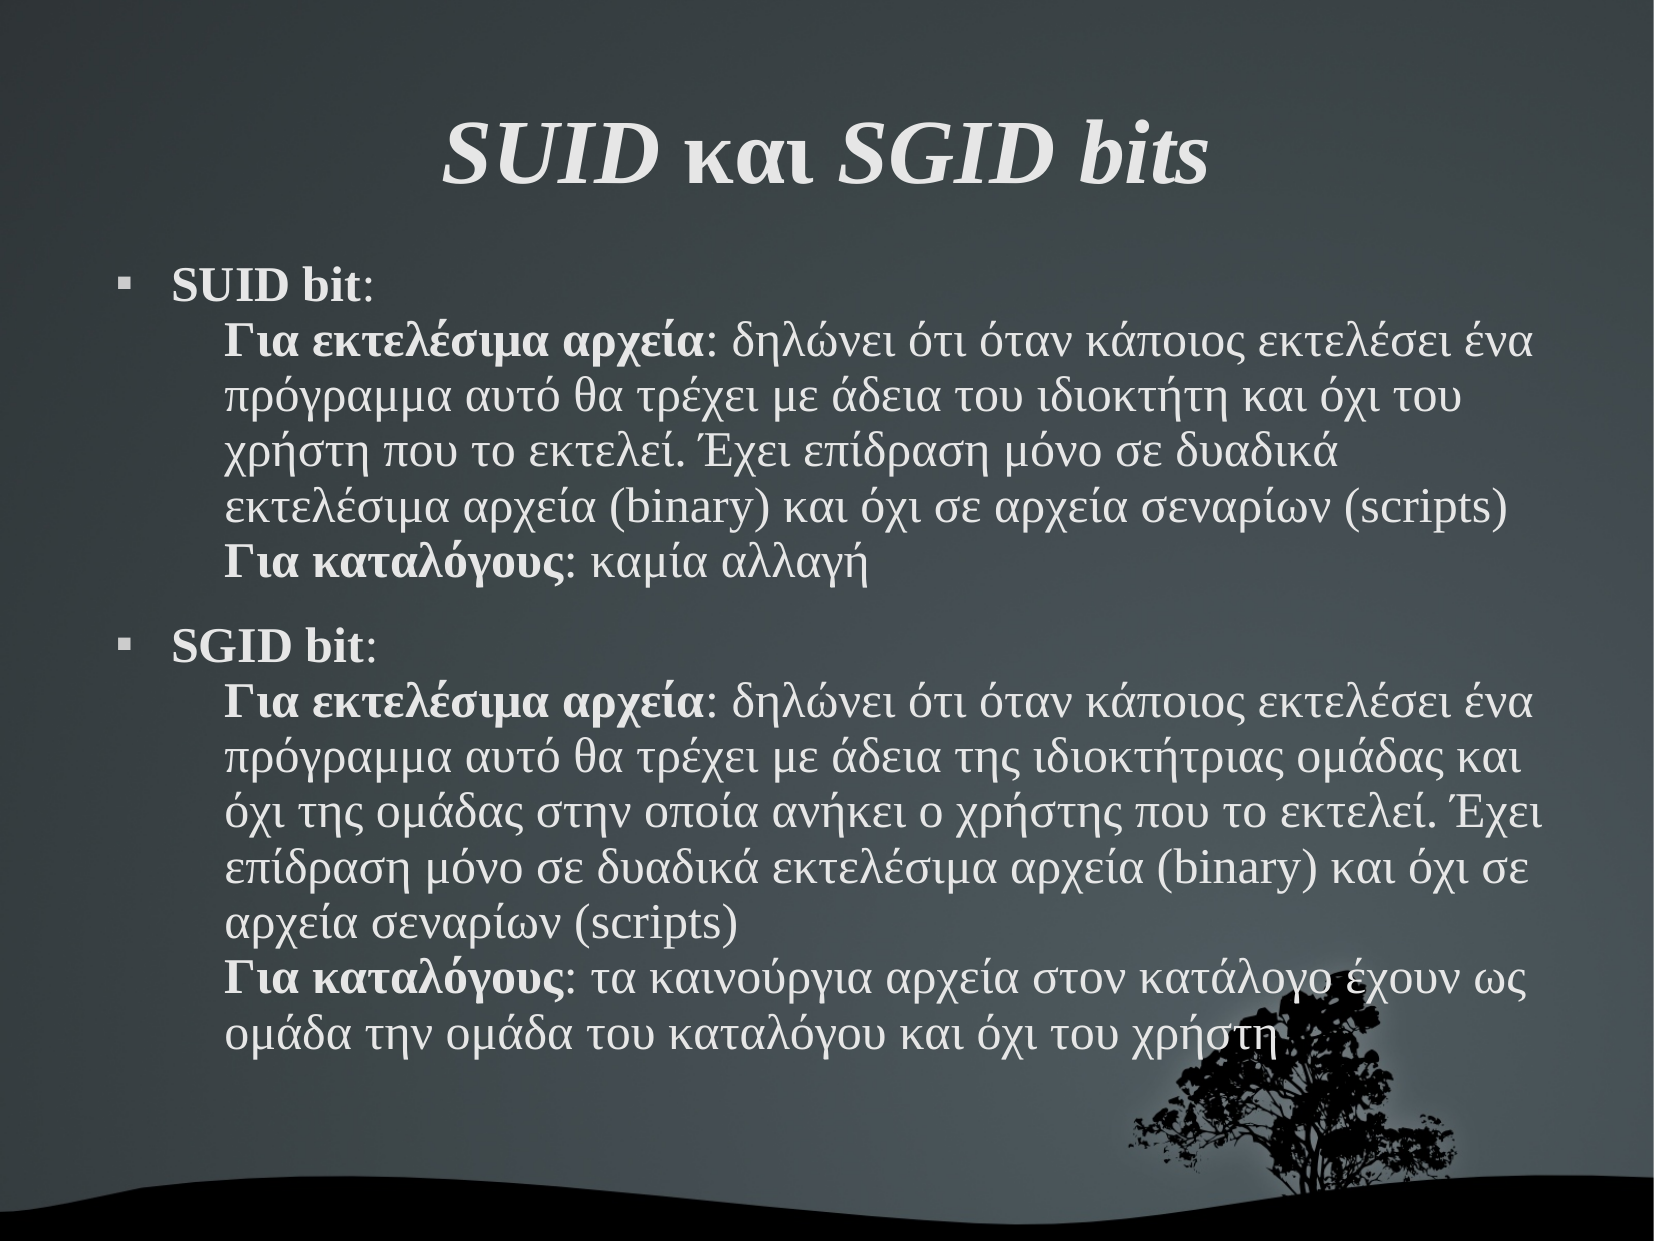

SUID και SGID bits
# SUID bit: Για εκτελέσιμα αρχεία: δηλώνει ότι όταν κάποιος εκτελέσει ένα πρόγραμμα αυτό θα τρέχει με άδεια του ιδιοκτήτη και όχι του χρήστη που το εκτελεί. Έχει επίδραση μόνο σε δυαδικά εκτελέσιμα αρχεία (binary) και όχι σε αρχεία σεναρίων (scripts) Για καταλόγους: καμία αλλαγή
SGID bit:
Για εκτελέσιμα αρχεία: δηλώνει ότι όταν κάποιος εκτελέσει ένα πρόγραμμα αυτό θα τρέχει με άδεια της ιδιοκτήτριας ομάδας και όχι της ομάδας στην οποία ανήκει ο χρήστης που το εκτελεί. Έχει επίδραση μόνο σε δυαδικά εκτελέσιμα αρχεία (binary) και όχι σε αρχεία σεναρίων (scripts)
Για καταλόγους: τα καινούργια αρχεία στον κατάλογο έχουν ως ομάδα την ομάδα του καταλόγου και όχι του χρήστη